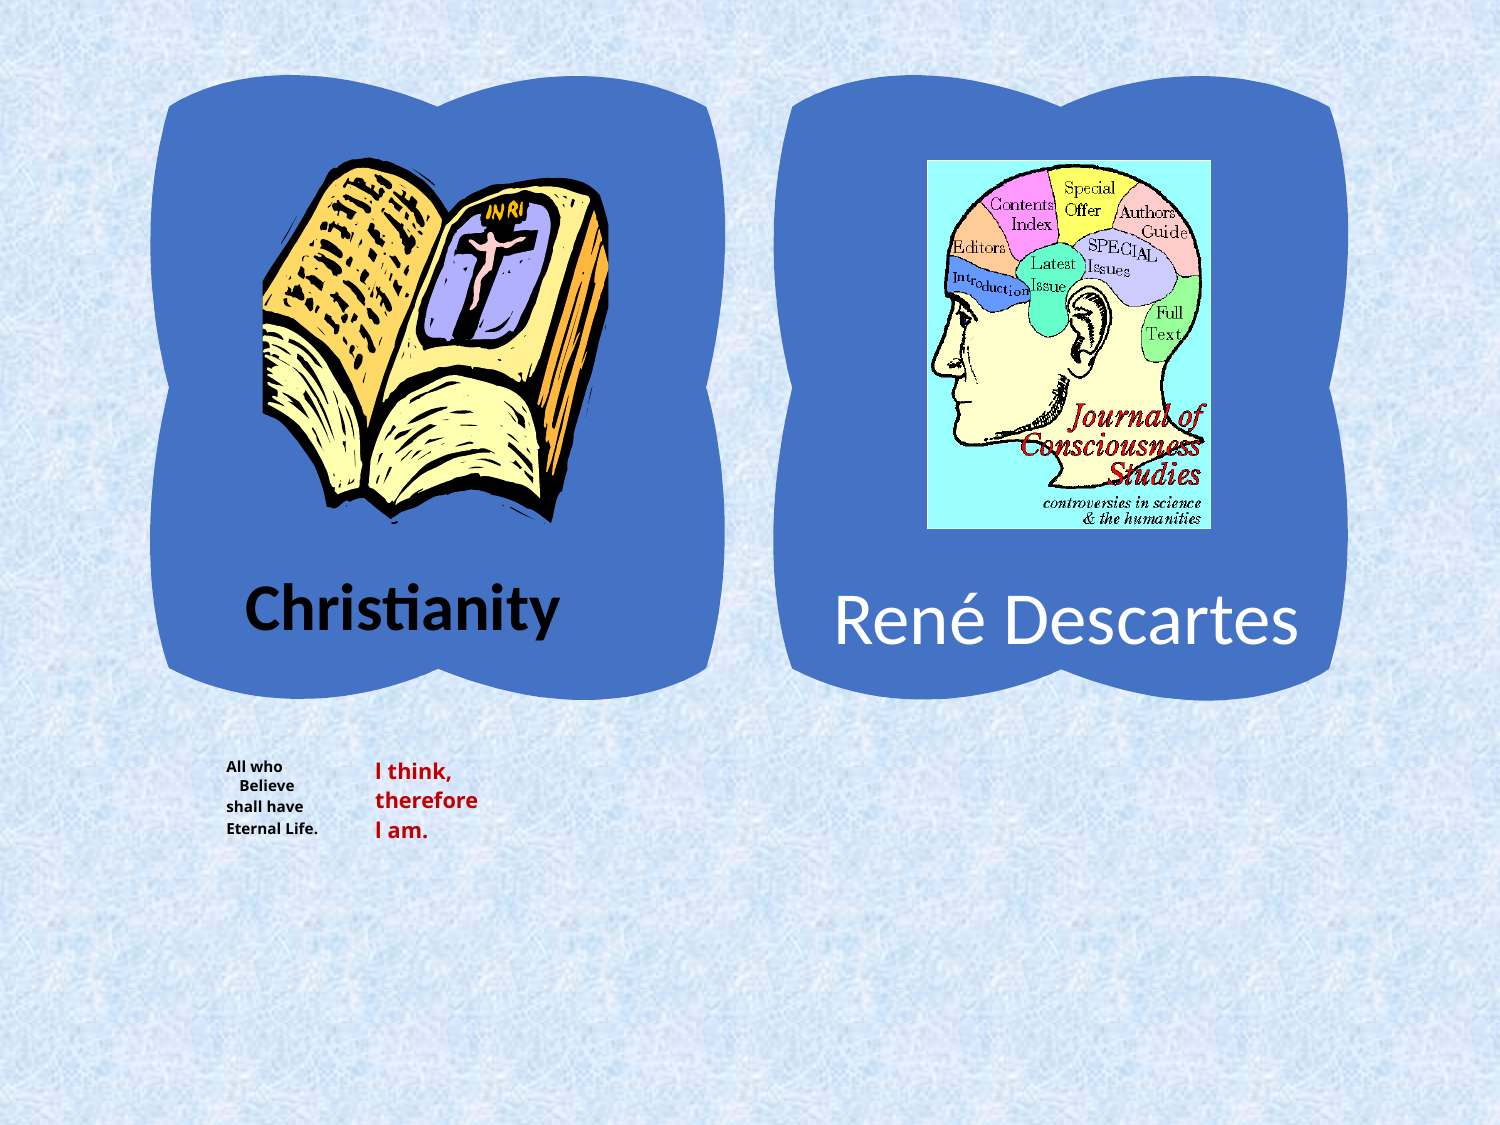

Christianity
René Descartes
# All who Believe
shall have
Eternal Life.
l think,
therefore
l am.